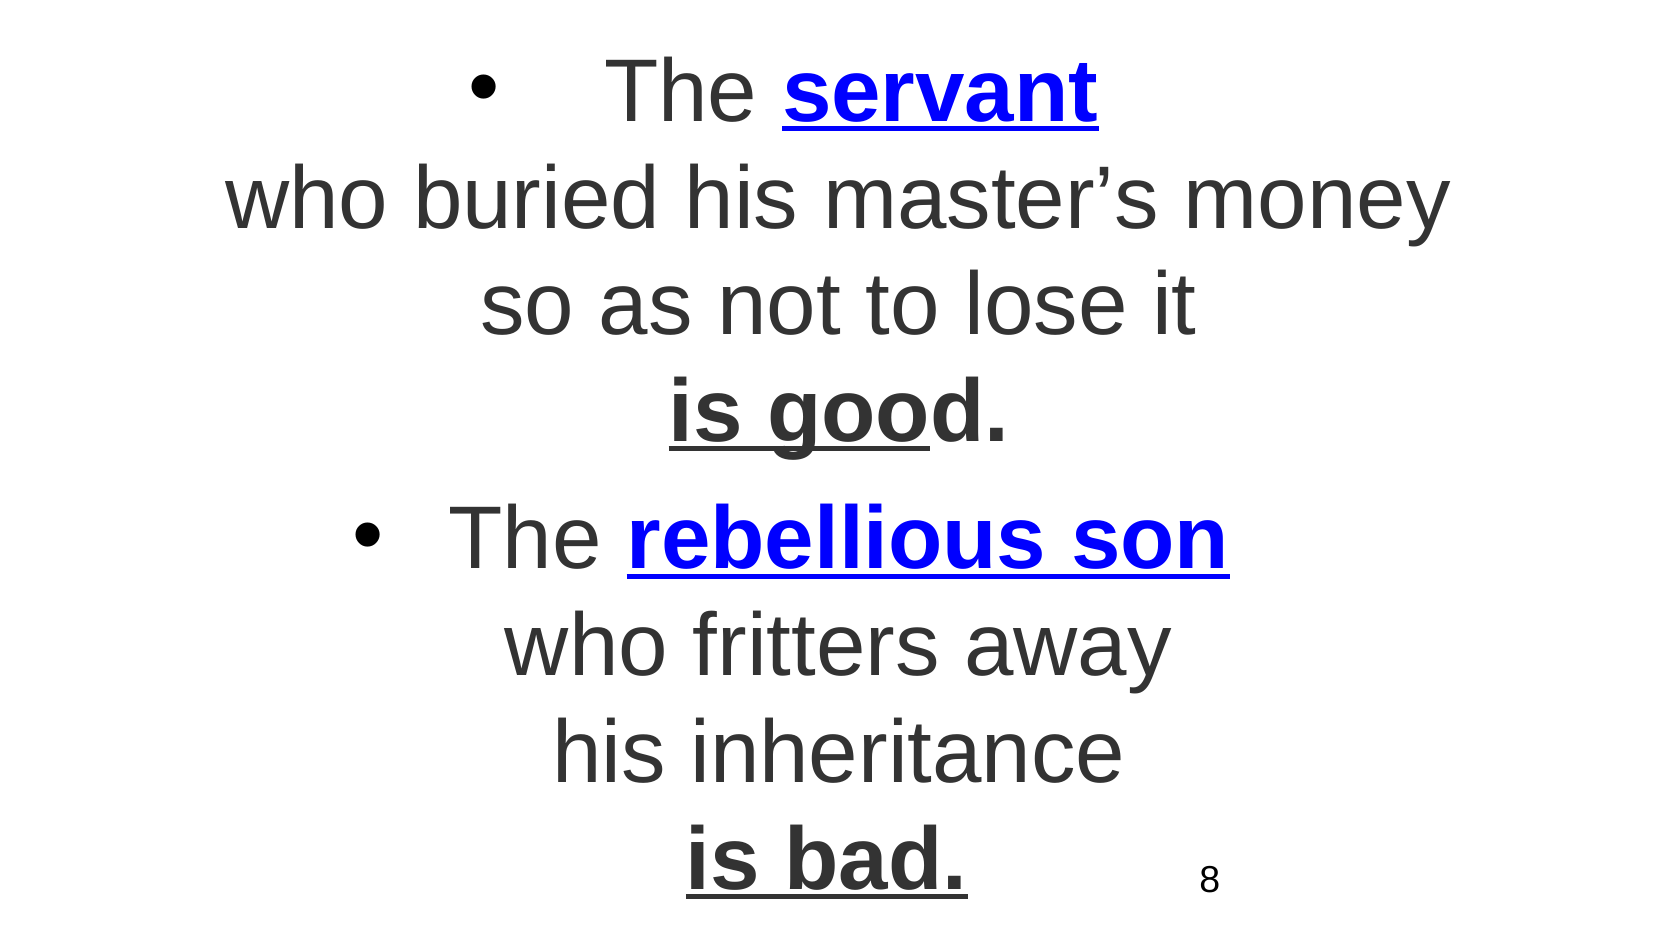

# The servant who buried his master’s money so as not to lose it is good.
The rebellious son
who fritters away
his inheritance
is bad.
8